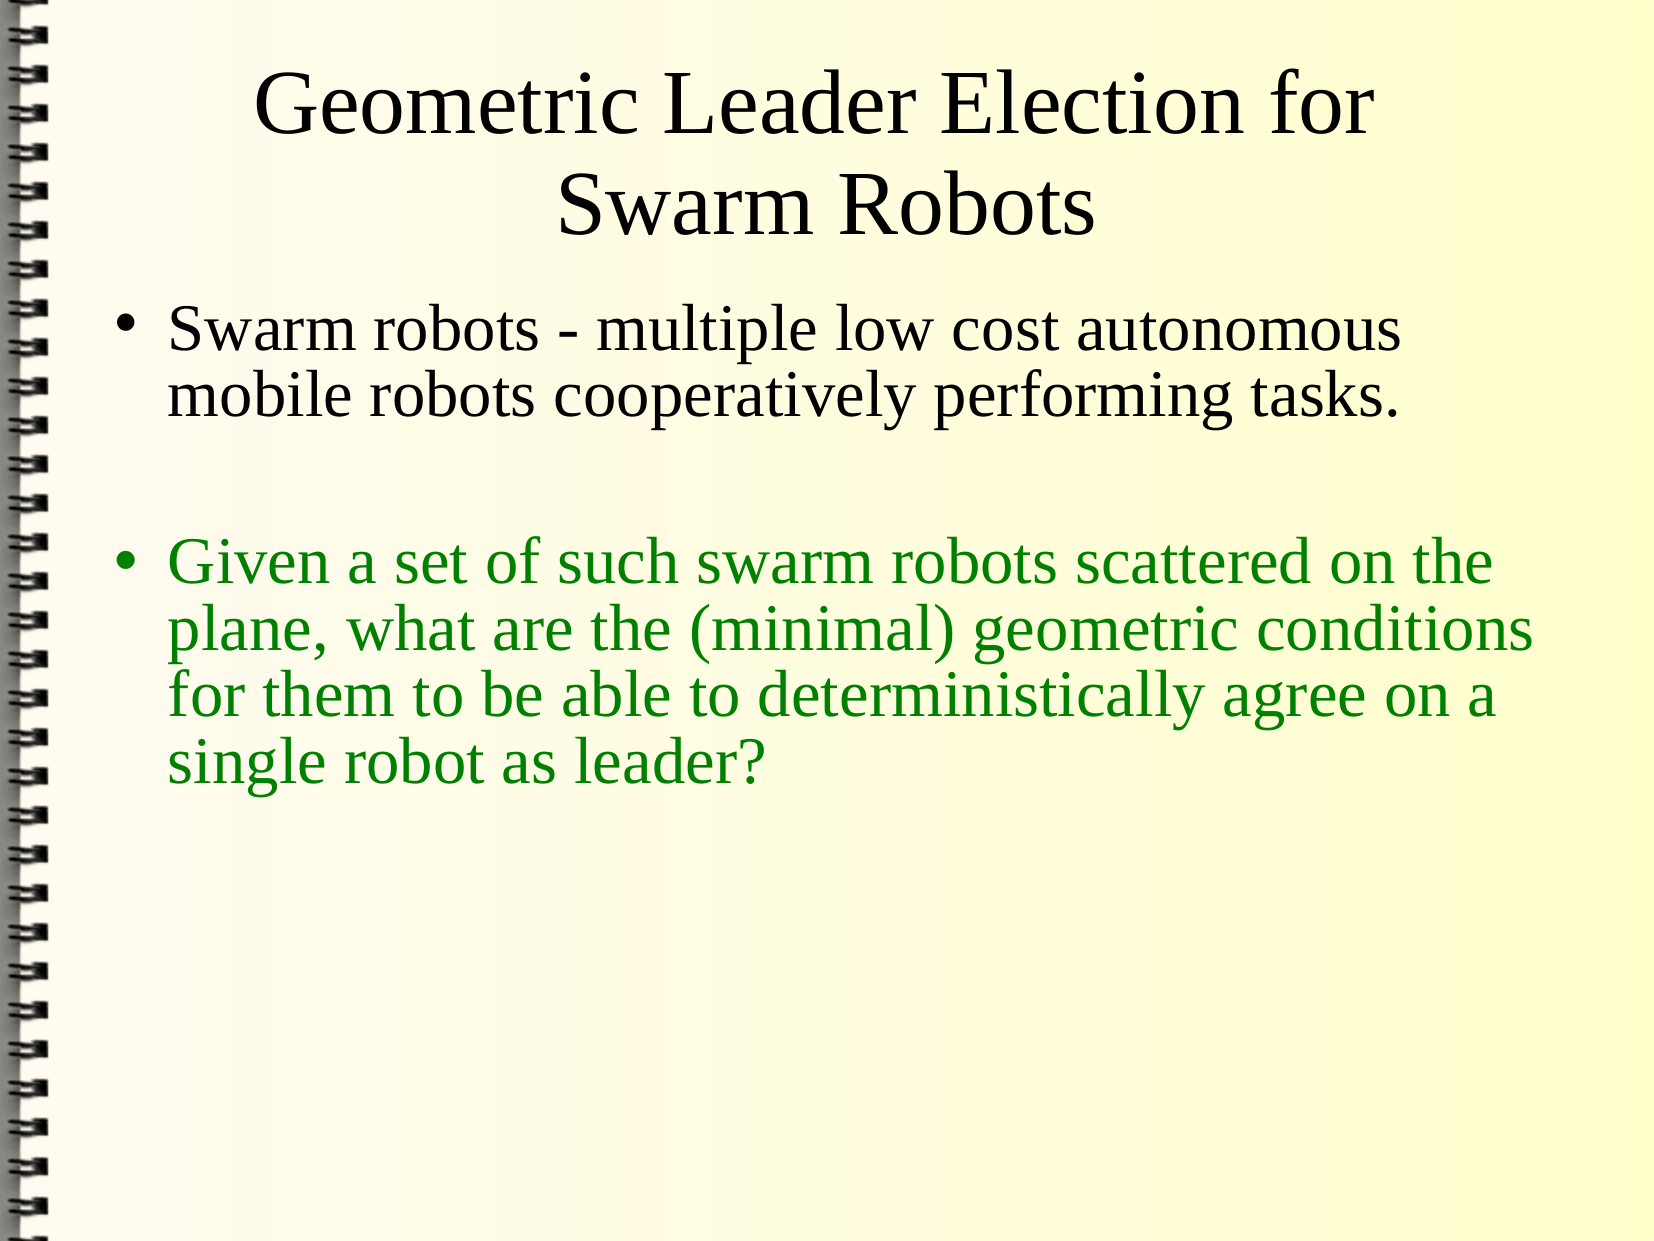

# Geometric Leader Election for Swarm Robots
Swarm robots - multiple low cost autonomous mobile robots cooperatively performing tasks.
Given a set of such swarm robots scattered on the plane, what are the (minimal) geometric conditions for them to be able to deterministically agree on a single robot as leader?